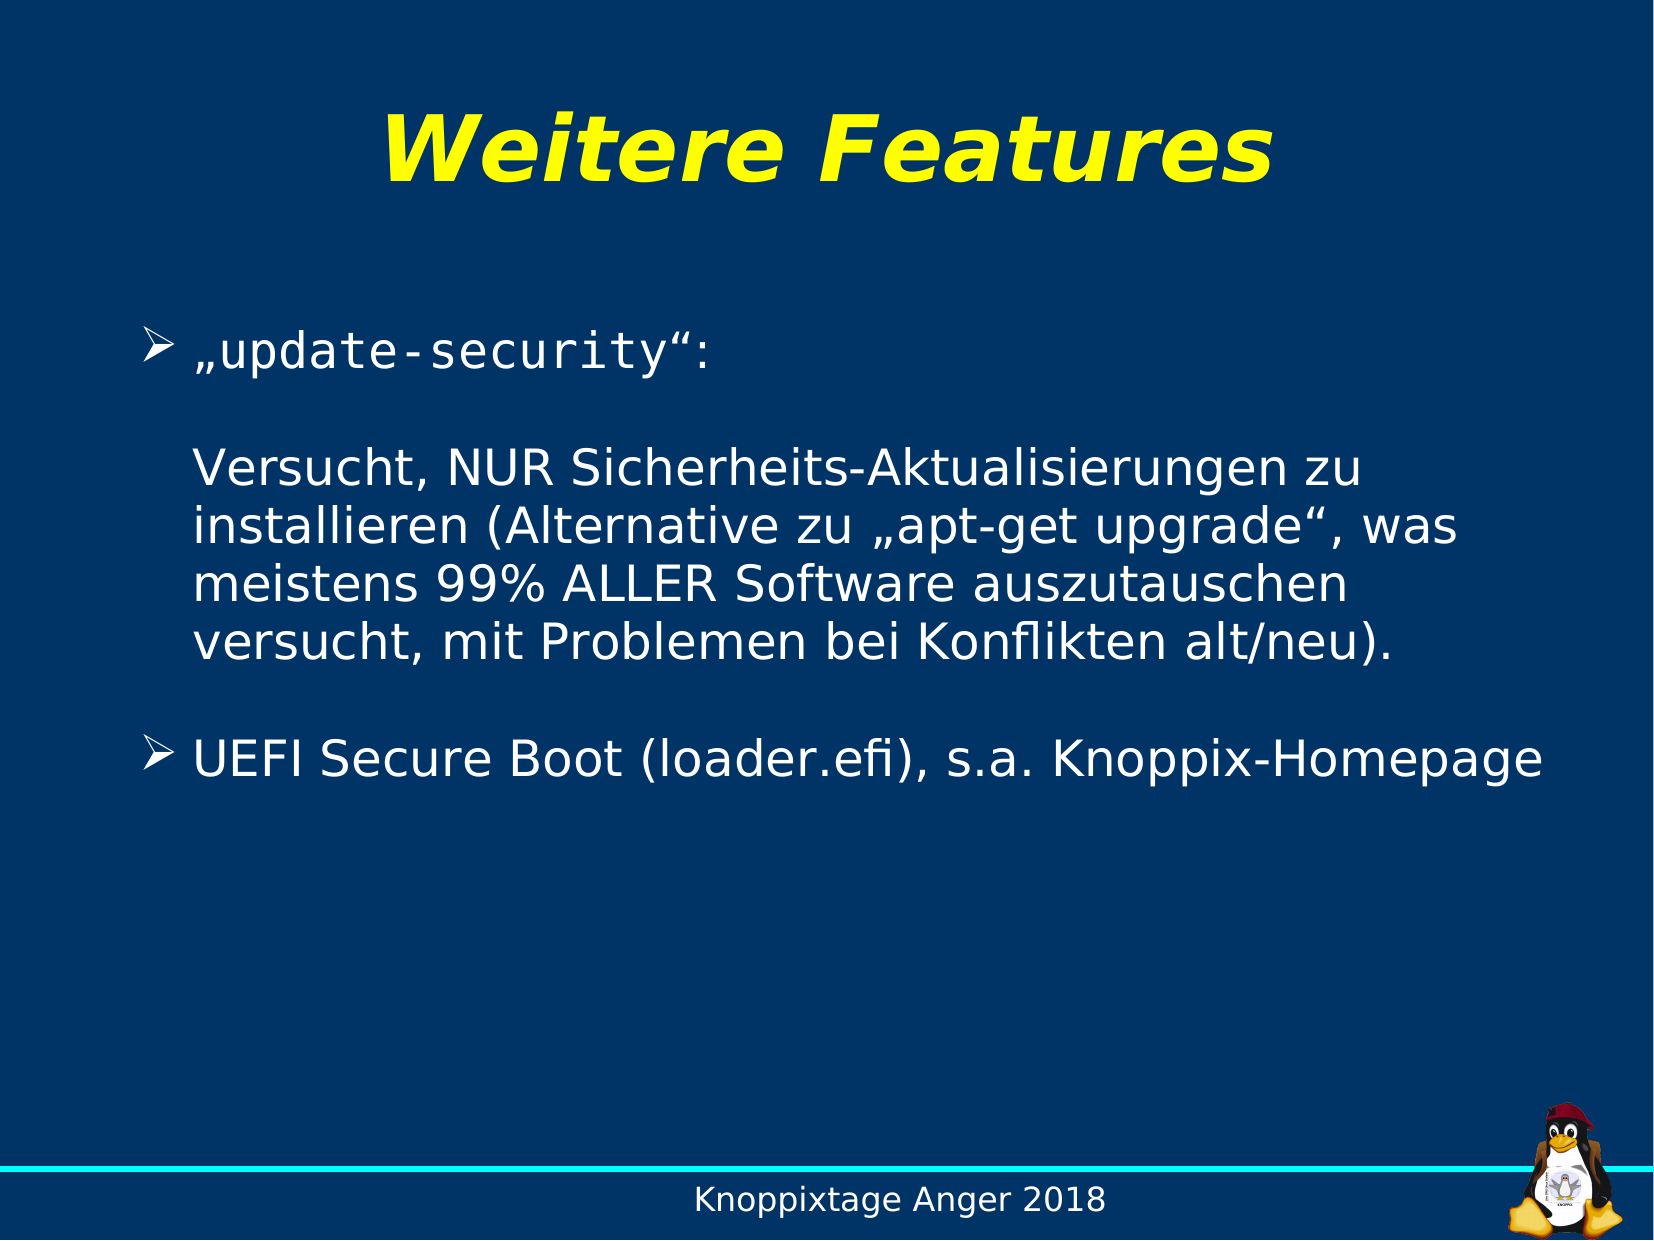

# Weitere Features
„update-security“:
Versucht, NUR Sicherheits-Aktualisierungen zu installieren (Alternative zu „apt-get upgrade“, was meistens 99% ALLER Software auszutauschen versucht, mit Problemen bei Konflikten alt/neu).
UEFI Secure Boot (loader.efi), s.a. Knoppix-Homepage